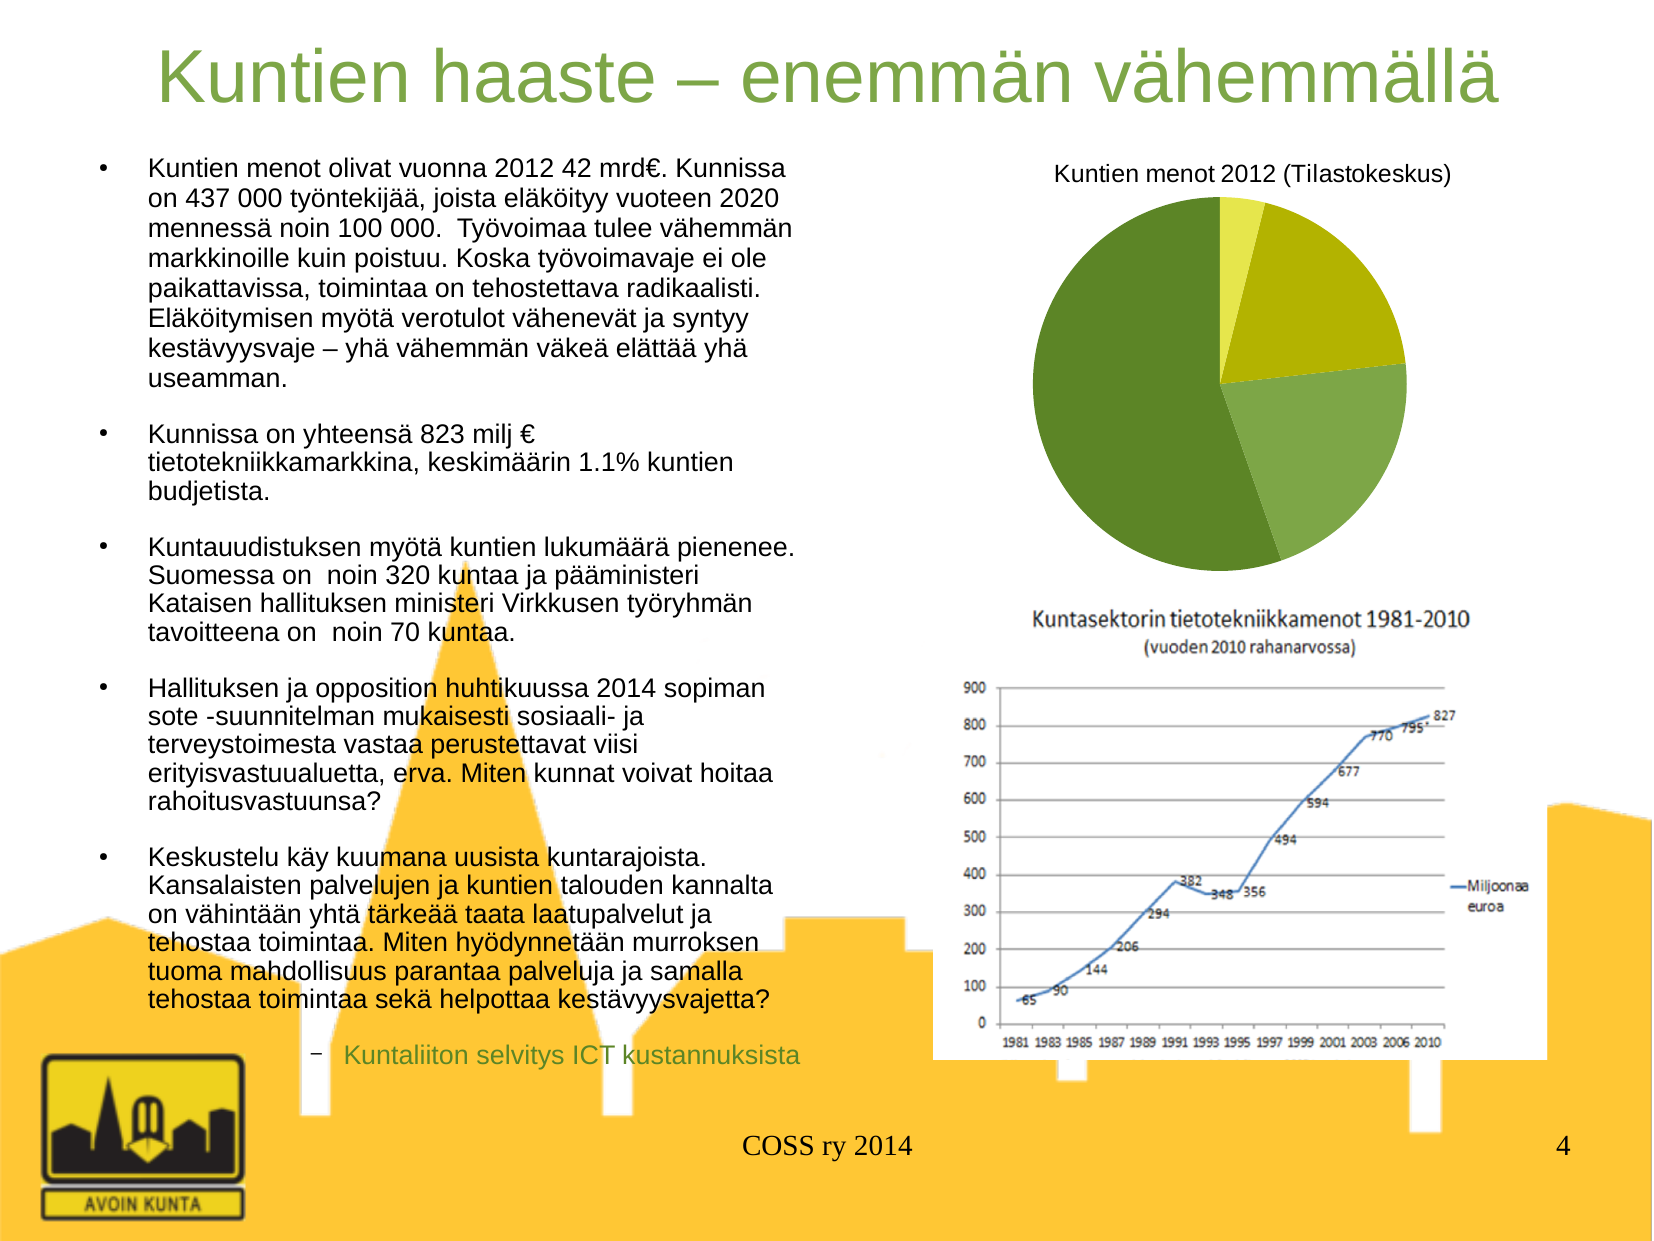

# Kuntien haaste – enemmän vähemmällä
Kuntien menot olivat vuonna 2012 42 mrd€. Kunnissa on 437 000 työntekijää, joista eläköityy vuoteen 2020 mennessä noin 100 000. Työvoimaa tulee vähemmän markkinoille kuin poistuu. Koska työvoimavaje ei ole paikattavissa, toimintaa on tehostettava radikaalisti. Eläköitymisen myötä verotulot vähenevät ja syntyy kestävyysvaje – yhä vähemmän väkeä elättää yhä useamman.
Kunnissa on yhteensä 823 milj € tietotekniikkamarkkina, keskimäärin 1.1% kuntien budjetista.
Kuntauudistuksen myötä kuntien lukumäärä pienenee. Suomessa on noin 320 kuntaa ja pääministeri Kataisen hallituksen ministeri Virkkusen työryhmän tavoitteena on noin 70 kuntaa.
Hallituksen ja opposition huhtikuussa 2014 sopiman sote -suunnitelman mukaisesti sosiaali- ja terveystoimesta vastaa perustettavat viisi erityisvastuualuetta, erva. Miten kunnat voivat hoitaa rahoitusvastuunsa?
Keskustelu käy kuumana uusista kuntarajoista. Kansalaisten palvelujen ja kuntien talouden kannalta on vähintään yhtä tärkeää taata laatupalvelut ja tehostaa toimintaa. Miten hyödynnetään murroksen tuoma mahdollisuus parantaa palveluja ja samalla tehostaa toimintaa sekä helpottaa kestävyysvajetta?
Kuntaliiton selvitys ICT kustannuksista
### Chart: Kuntien menot 2012 (Tilastokeskus)
| Category | Sarake 1 | Sarake 2 | Sarake 3 |
|---|---|---|---|
| Sosiaali- ja terveystoimi | 55.3 | None | None |
| Opetus- ja kulttuuritoimi | 21.4 | None | None |
| Muut palvelut | 19.3 | None | None |
| Yleishallinto | 3.9 | None | None |
COSS ry 2014
4